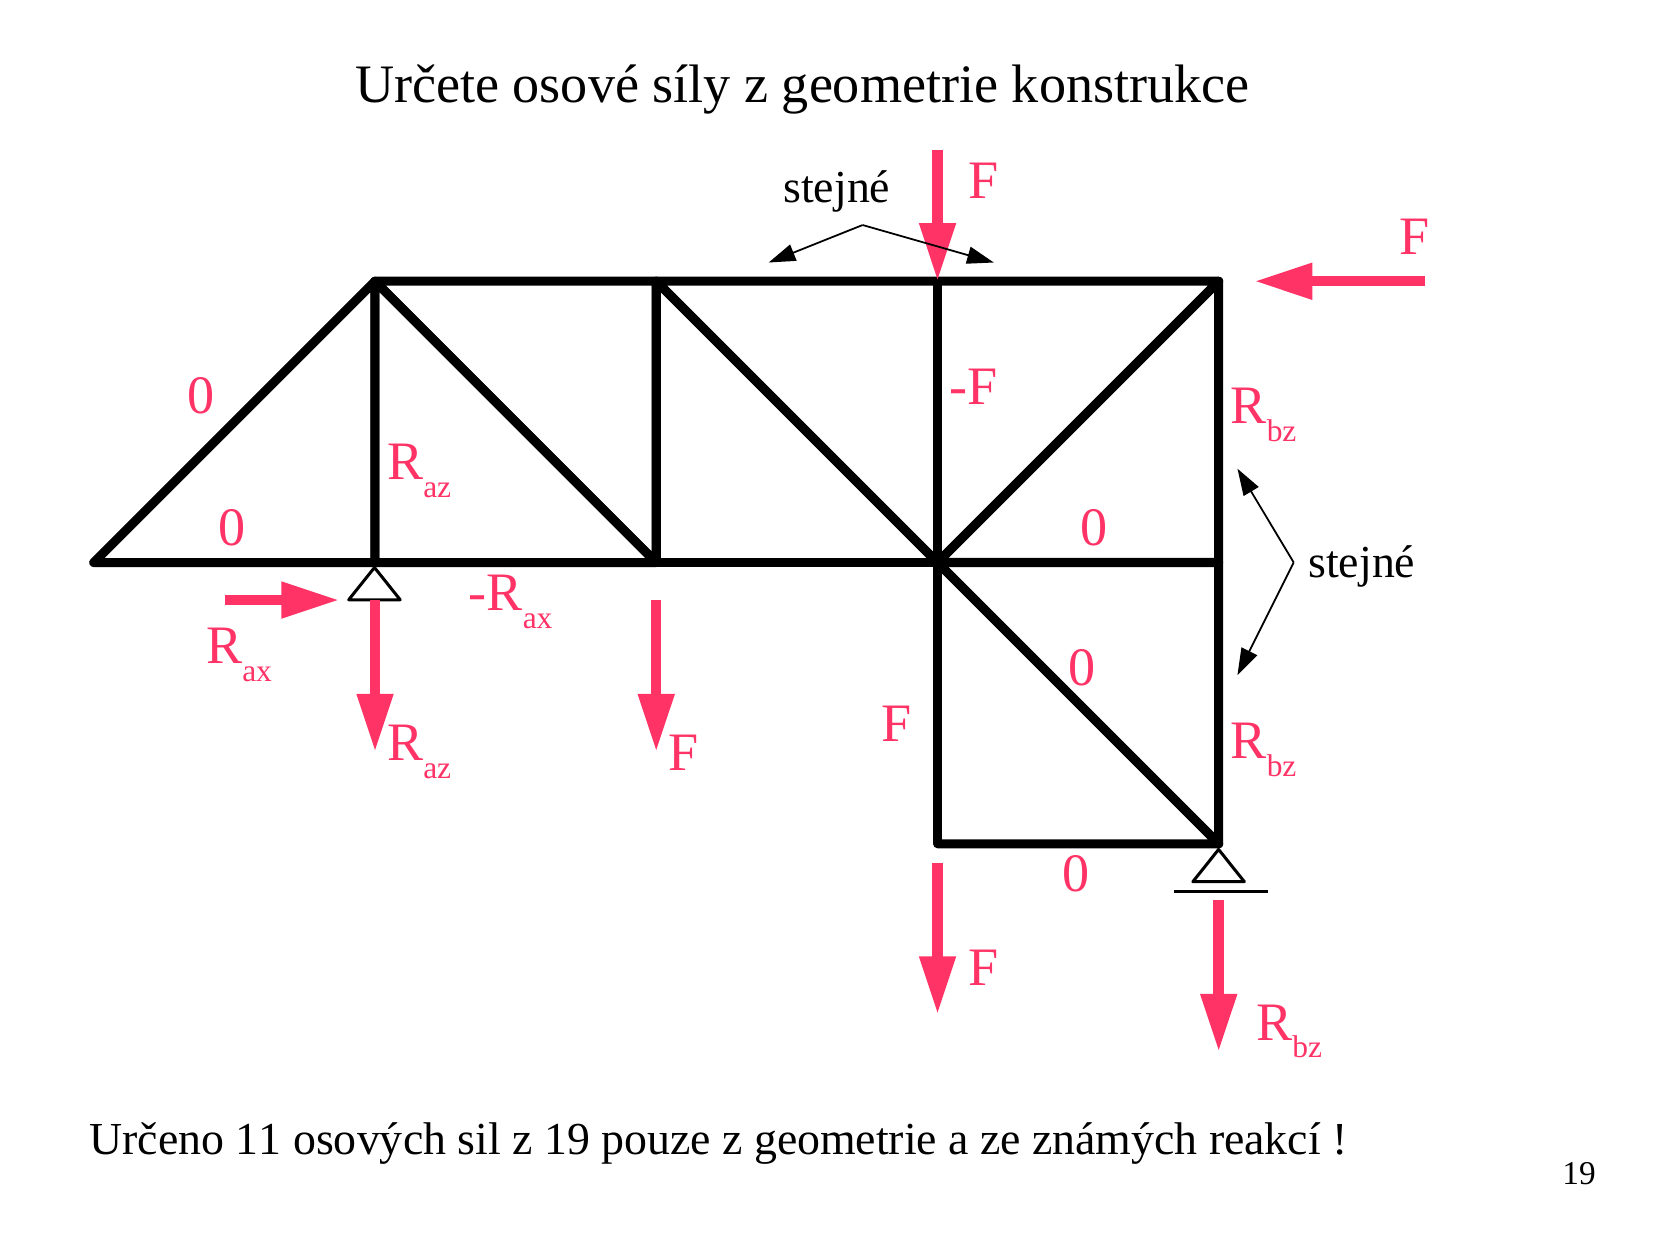

# Určete osové síly z geometrie konstrukce
F
stejné
F
-F
0
Rbz
Raz
0
0
stejné
-Rax
Rax
0
F
Rbz
Raz
F
0
F
Rbz
Určeno 11 osových sil z 19 pouze z geometrie a ze známých reakcí !
19